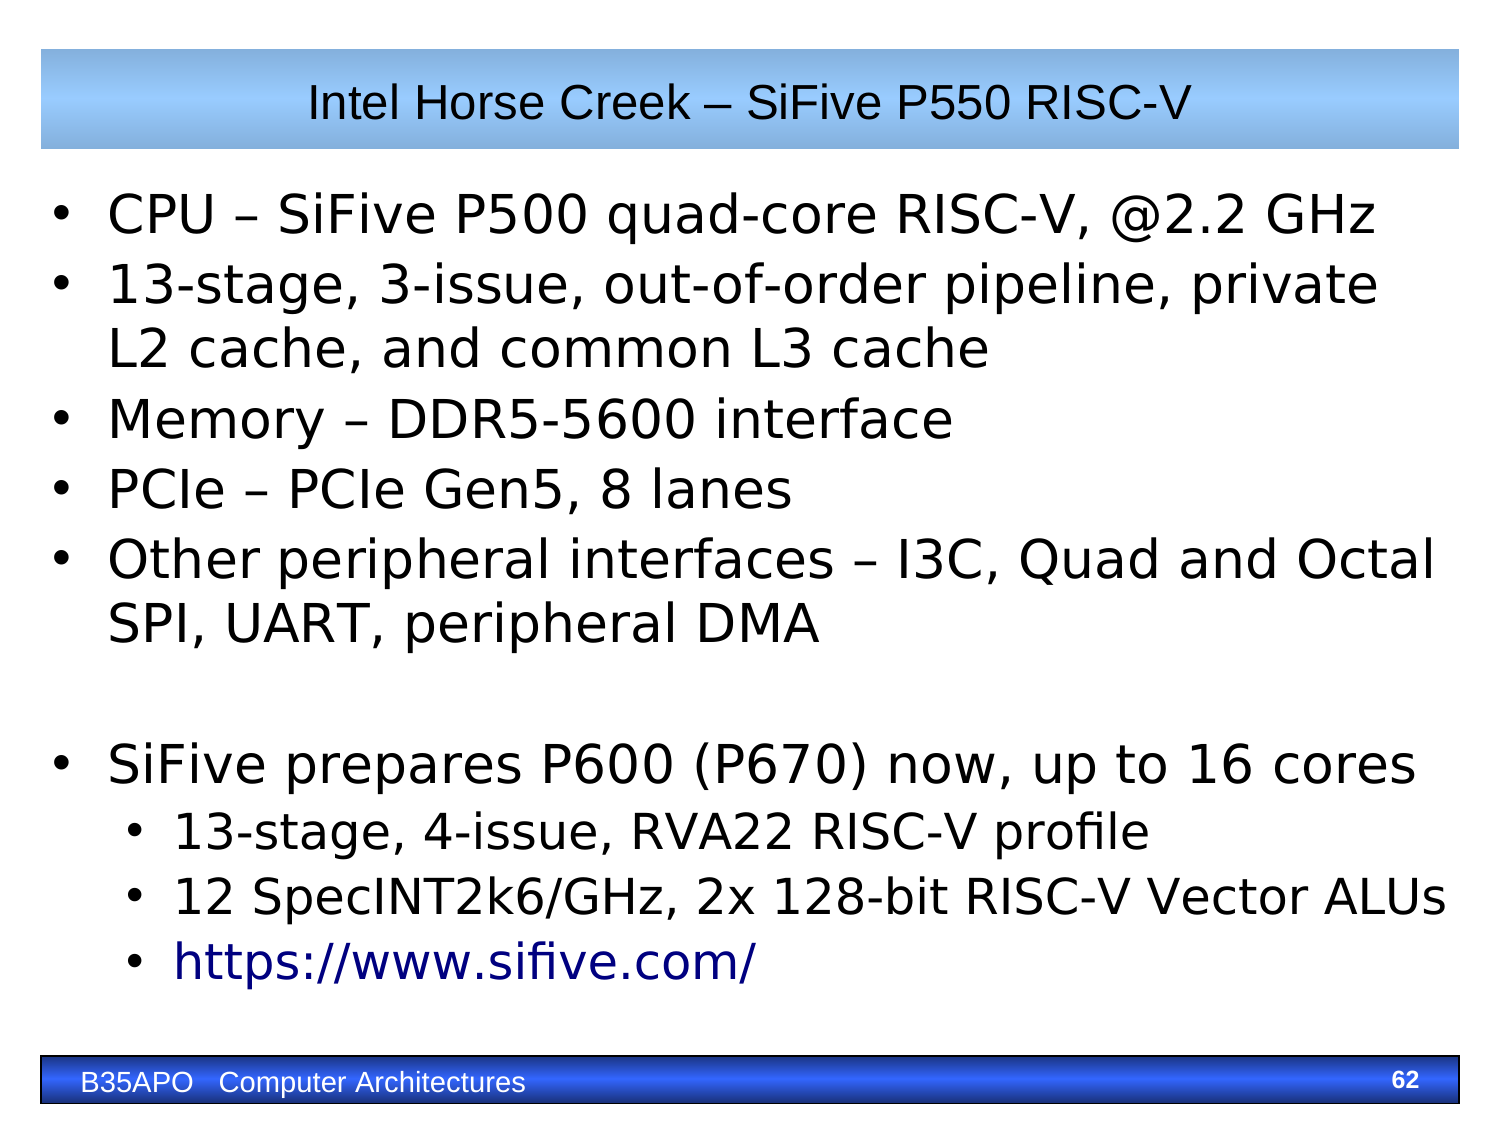

# Intel Horse Creek – SiFive P550 RISC-V
CPU – SiFive P500 quad-core RISC-V, @2.2 GHz
13-stage, 3-issue, out-of-order pipeline, private L2 cache, and common L3 cache
Memory – DDR5-5600 interface
PCIe – PCIe Gen5, 8 lanes
Other peripheral interfaces – I3C, Quad and Octal SPI, UART, peripheral DMA
SiFive prepares P600 (P670) now, up to 16 cores
13-stage, 4-issue, RVA22 RISC-V profile
12 SpecINT2k6/GHz, 2x 128-bit RISC-V Vector ALUs
https://www.sifive.com/